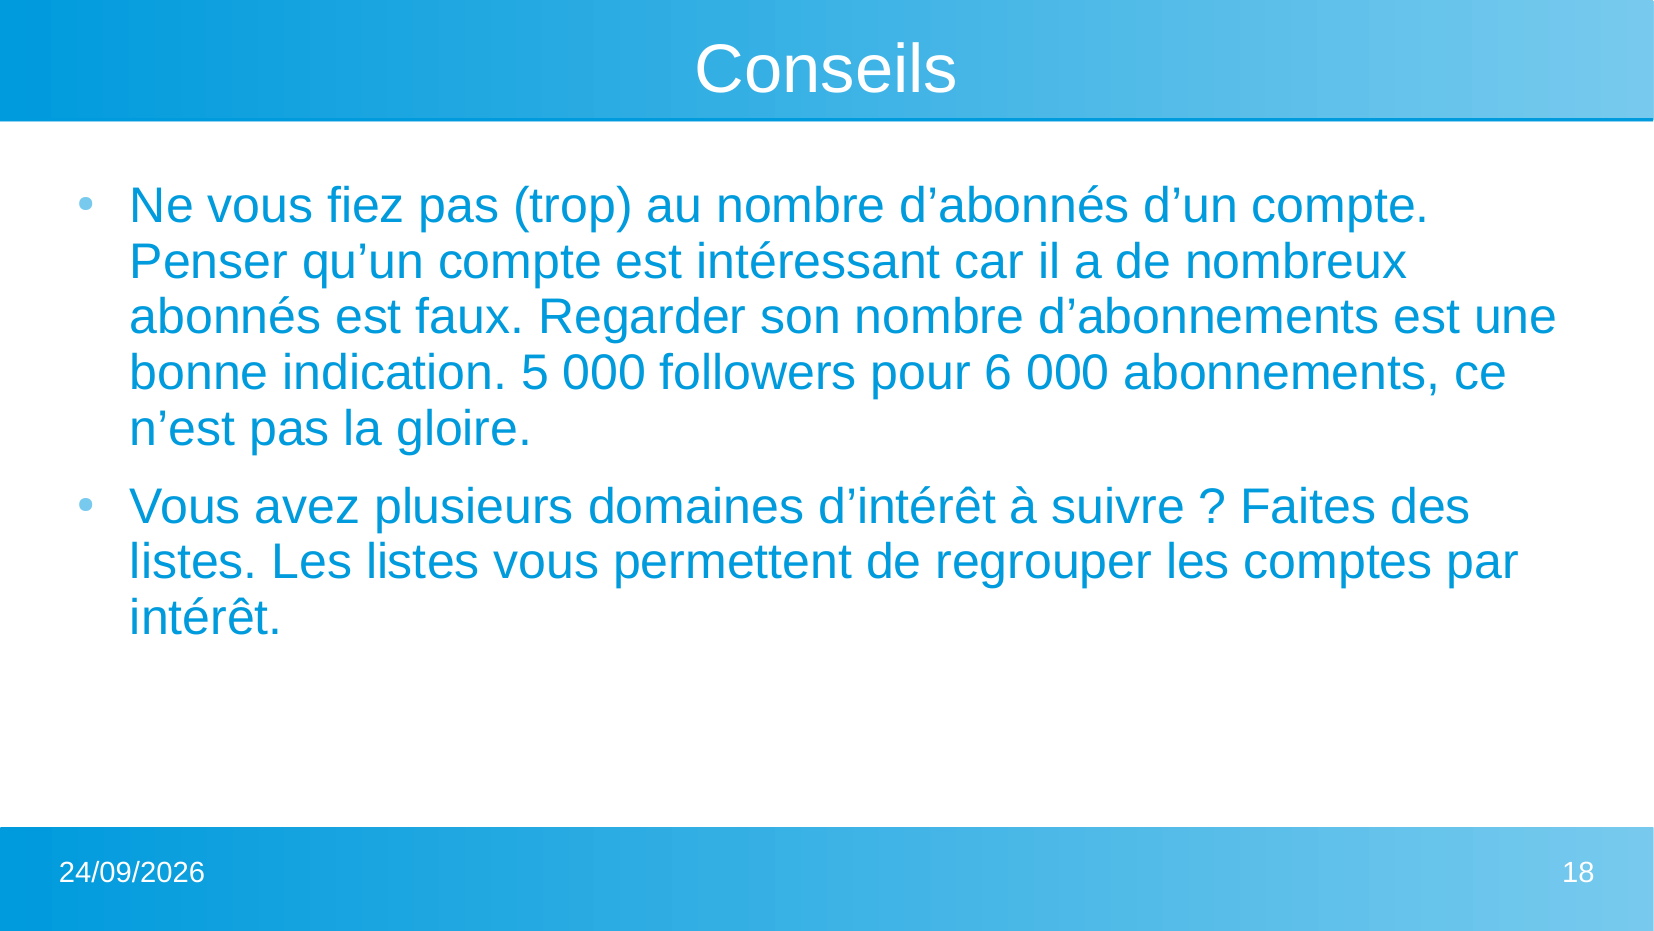

# Conseils
Ne vous fiez pas (trop) au nombre d’abonnés d’un compte. Penser qu’un compte est intéressant car il a de nombreux abonnés est faux. Regarder son nombre d’abonnements est une bonne indication. 5 000 followers pour 6 000 abonnements, ce n’est pas la gloire.
Vous avez plusieurs domaines d’intérêt à suivre ? Faites des listes. Les listes vous permettent de regrouper les comptes par intérêt.
18